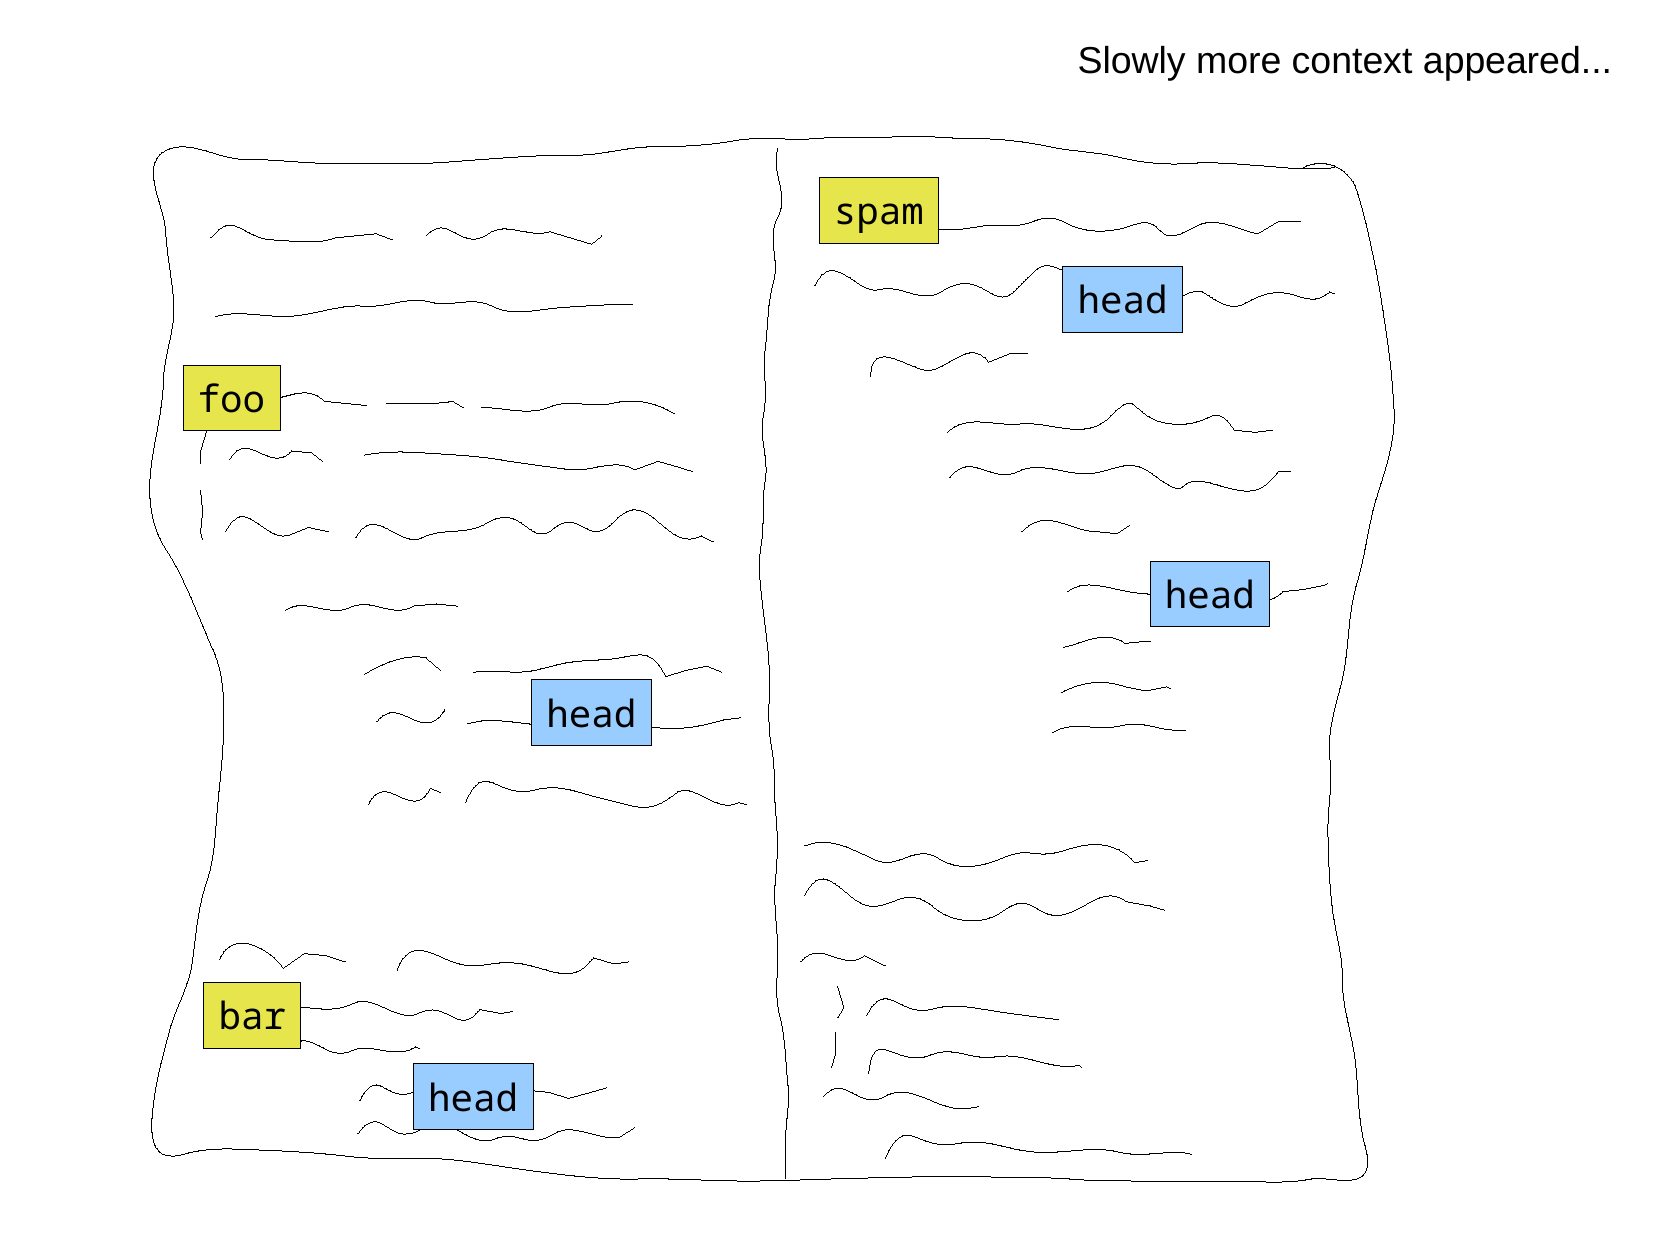

Slowly more context appeared...
spam
head
foo
head
head
bar
head